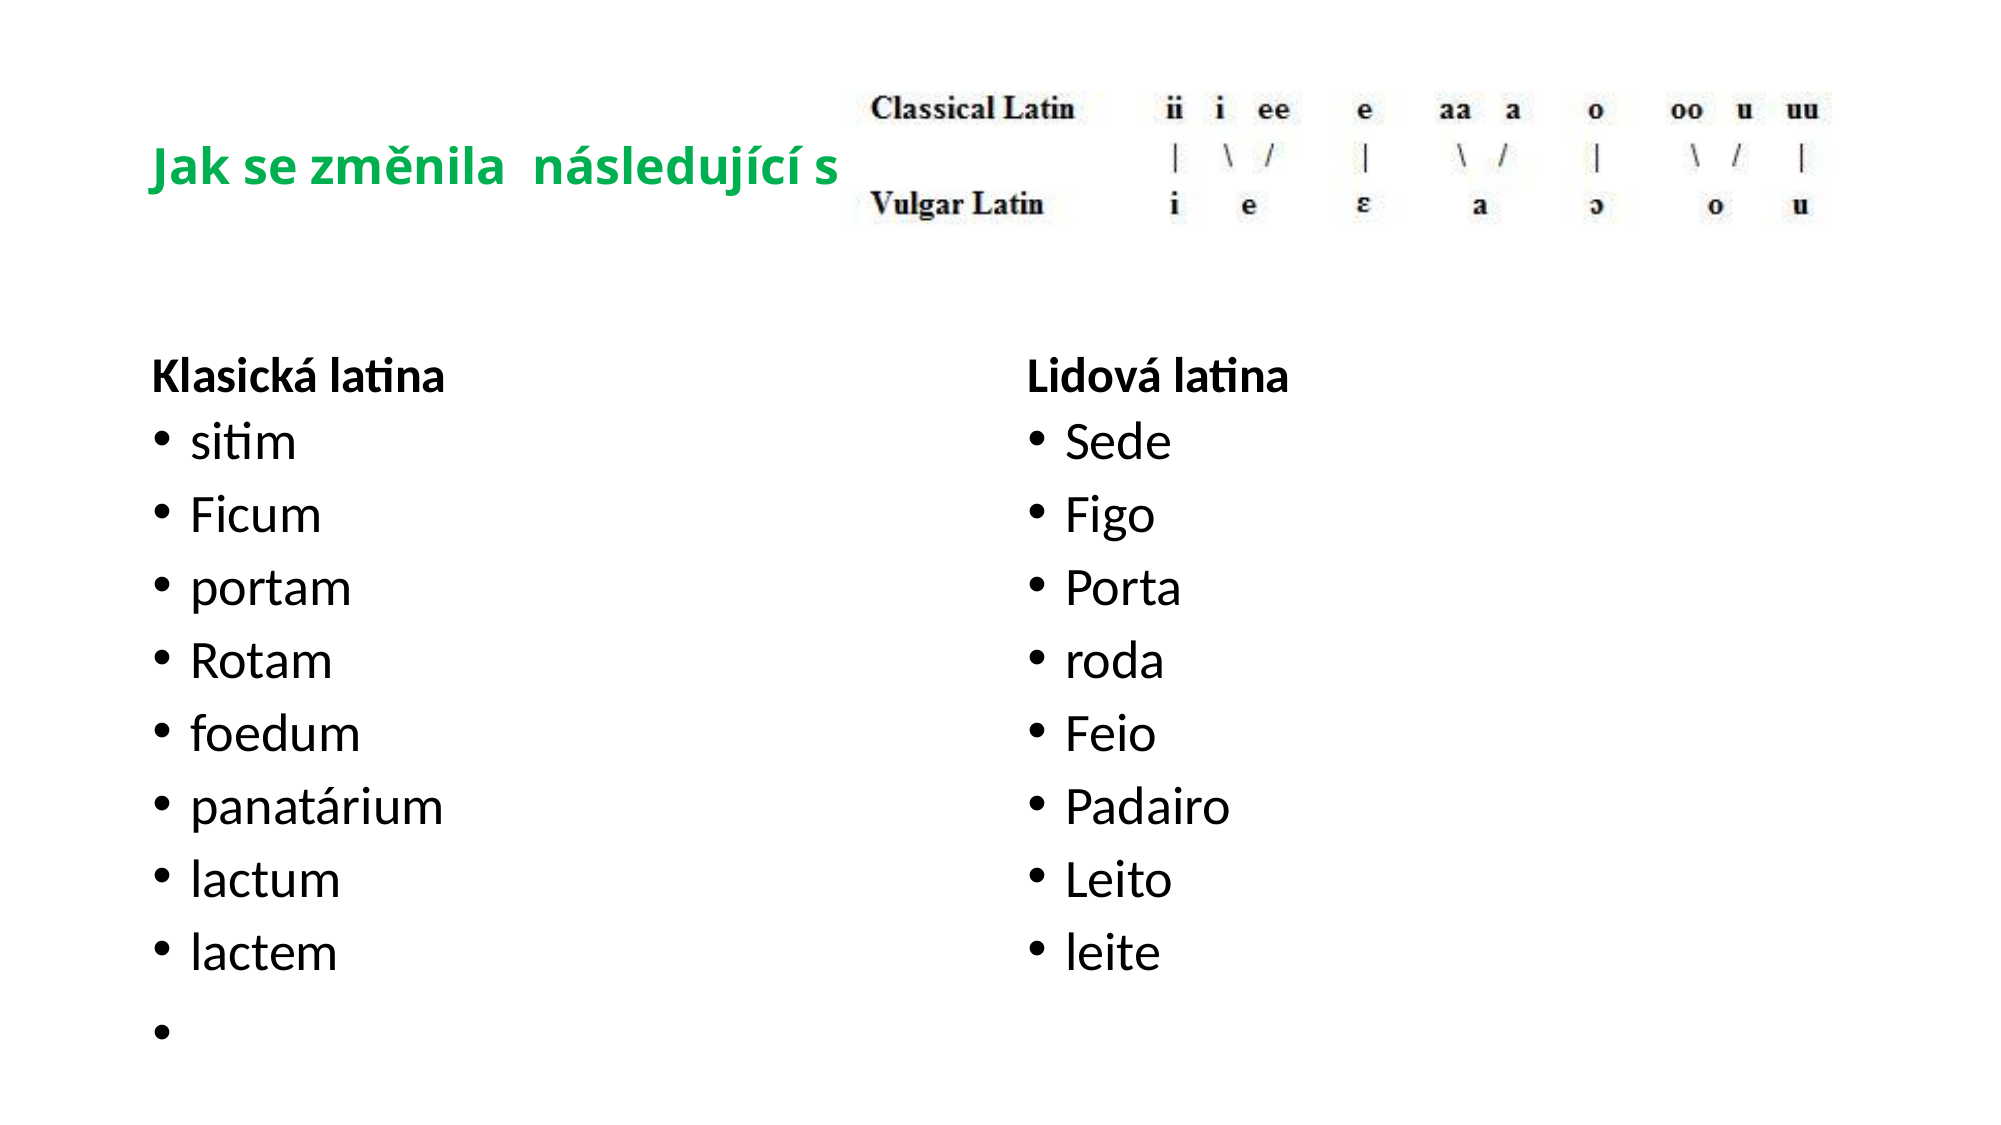

# Jak se změnila následující slova?
Klasická latina
Lidová latina
sitim
Ficum
portam
Rotam
foedum
panatárium
lactum
lactem
Sede
Figo
Porta
roda
Feio
Padairo
Leito
leite